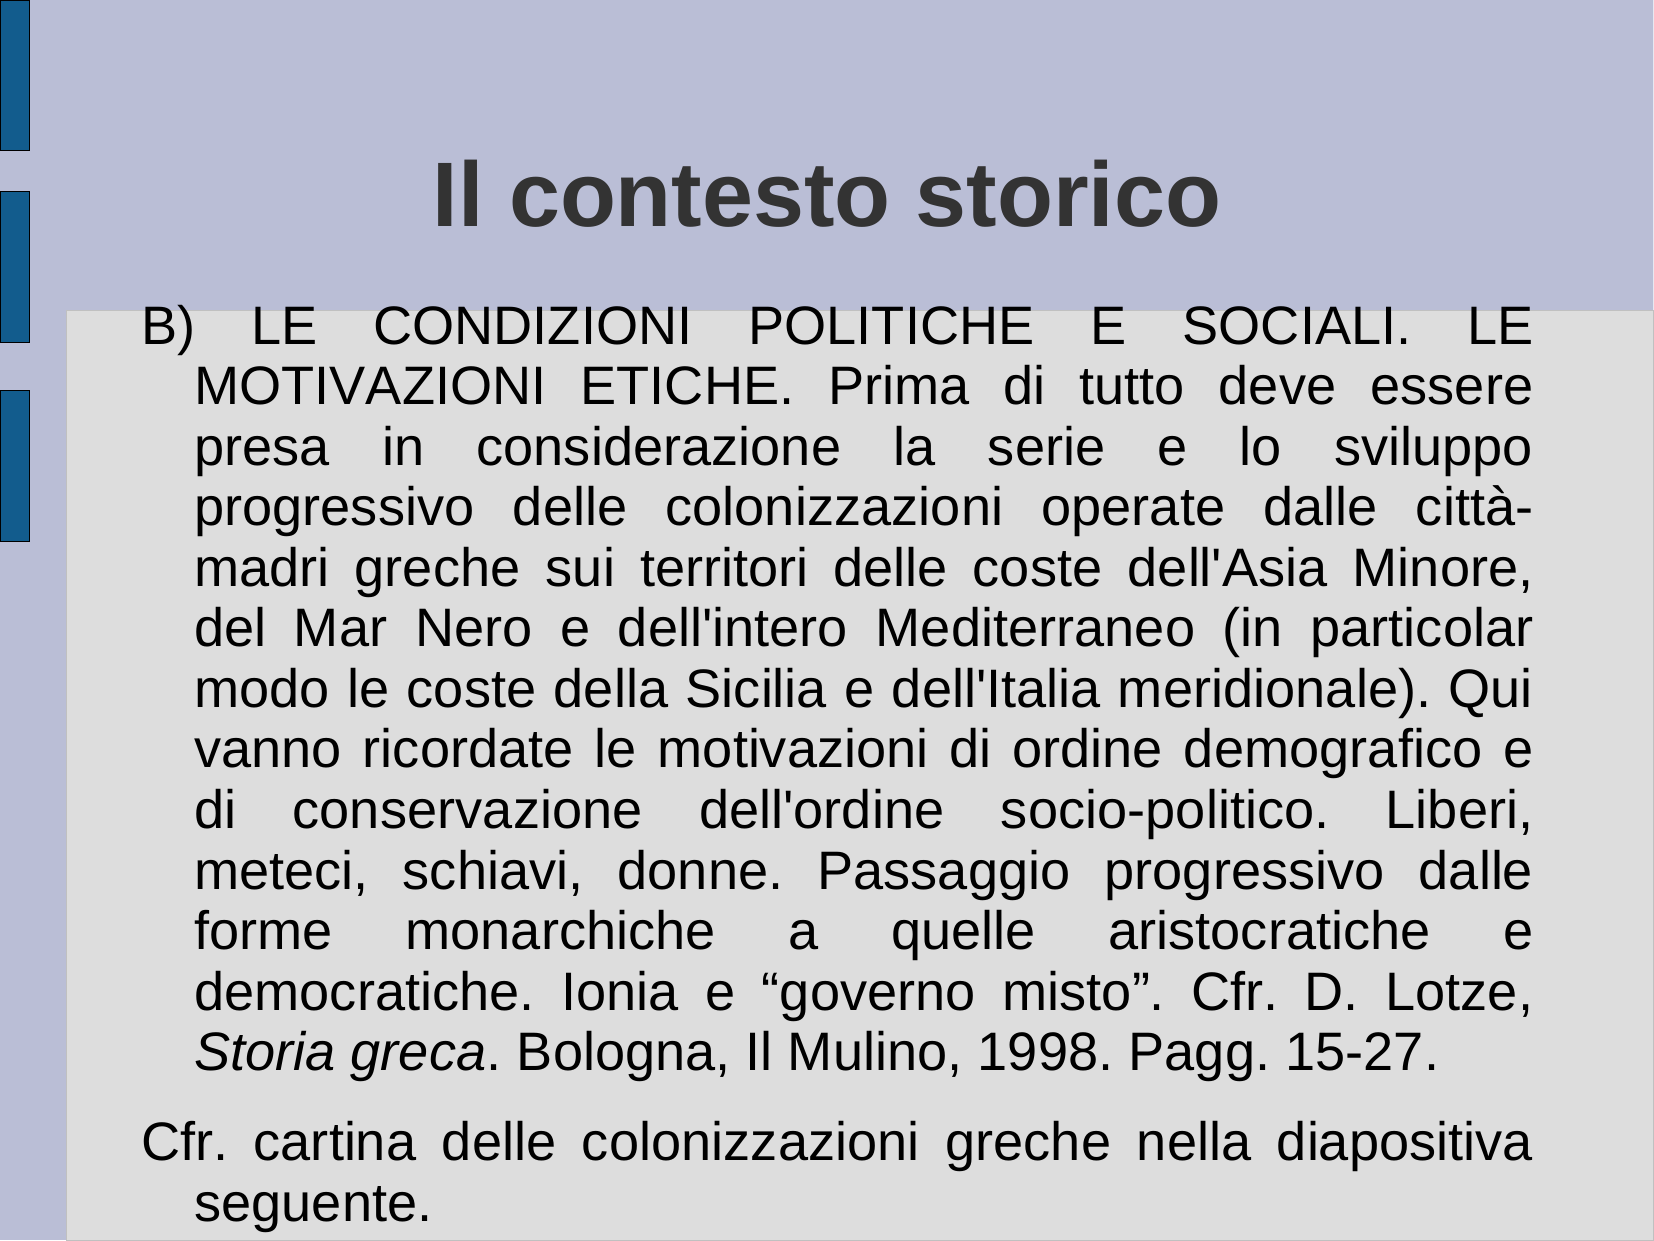

# Il contesto storico
B) LE CONDIZIONI POLITICHE E SOCIALI. LE MOTIVAZIONI ETICHE. Prima di tutto deve essere presa in considerazione la serie e lo sviluppo progressivo delle colonizzazioni operate dalle città-madri greche sui territori delle coste dell'Asia Minore, del Mar Nero e dell'intero Mediterraneo (in particolar modo le coste della Sicilia e dell'Italia meridionale). Qui vanno ricordate le motivazioni di ordine demografico e di conservazione dell'ordine socio-politico. Liberi, meteci, schiavi, donne. Passaggio progressivo dalle forme monarchiche a quelle aristocratiche e democratiche. Ionia e “governo misto”. Cfr. D. Lotze, Storia greca. Bologna, Il Mulino, 1998. Pagg. 15-27.
Cfr. cartina delle colonizzazioni greche nella diapositiva seguente.